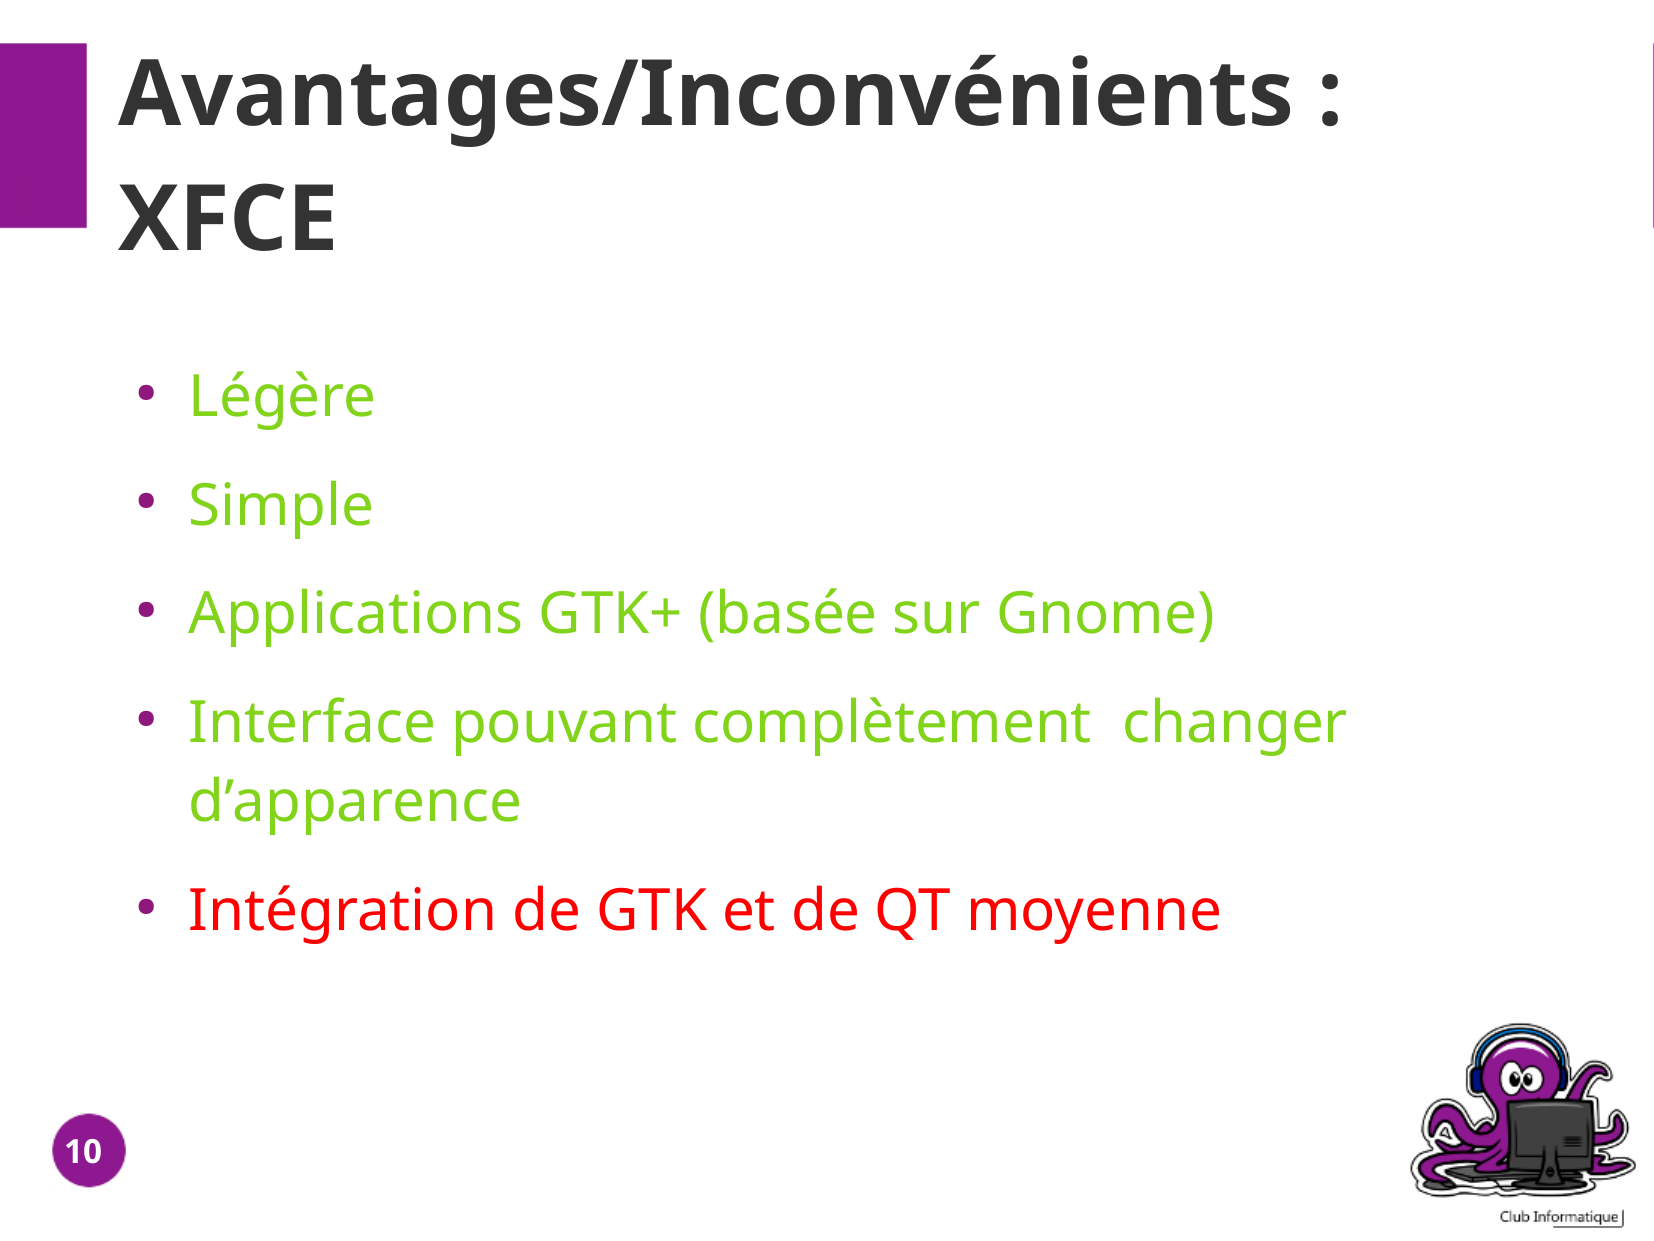

# Avantages/Inconvénients : XFCE
Légère
Simple
Applications GTK+ (basée sur Gnome)
Interface pouvant complètement changer d’apparence
Intégration de GTK et de QT moyenne
10